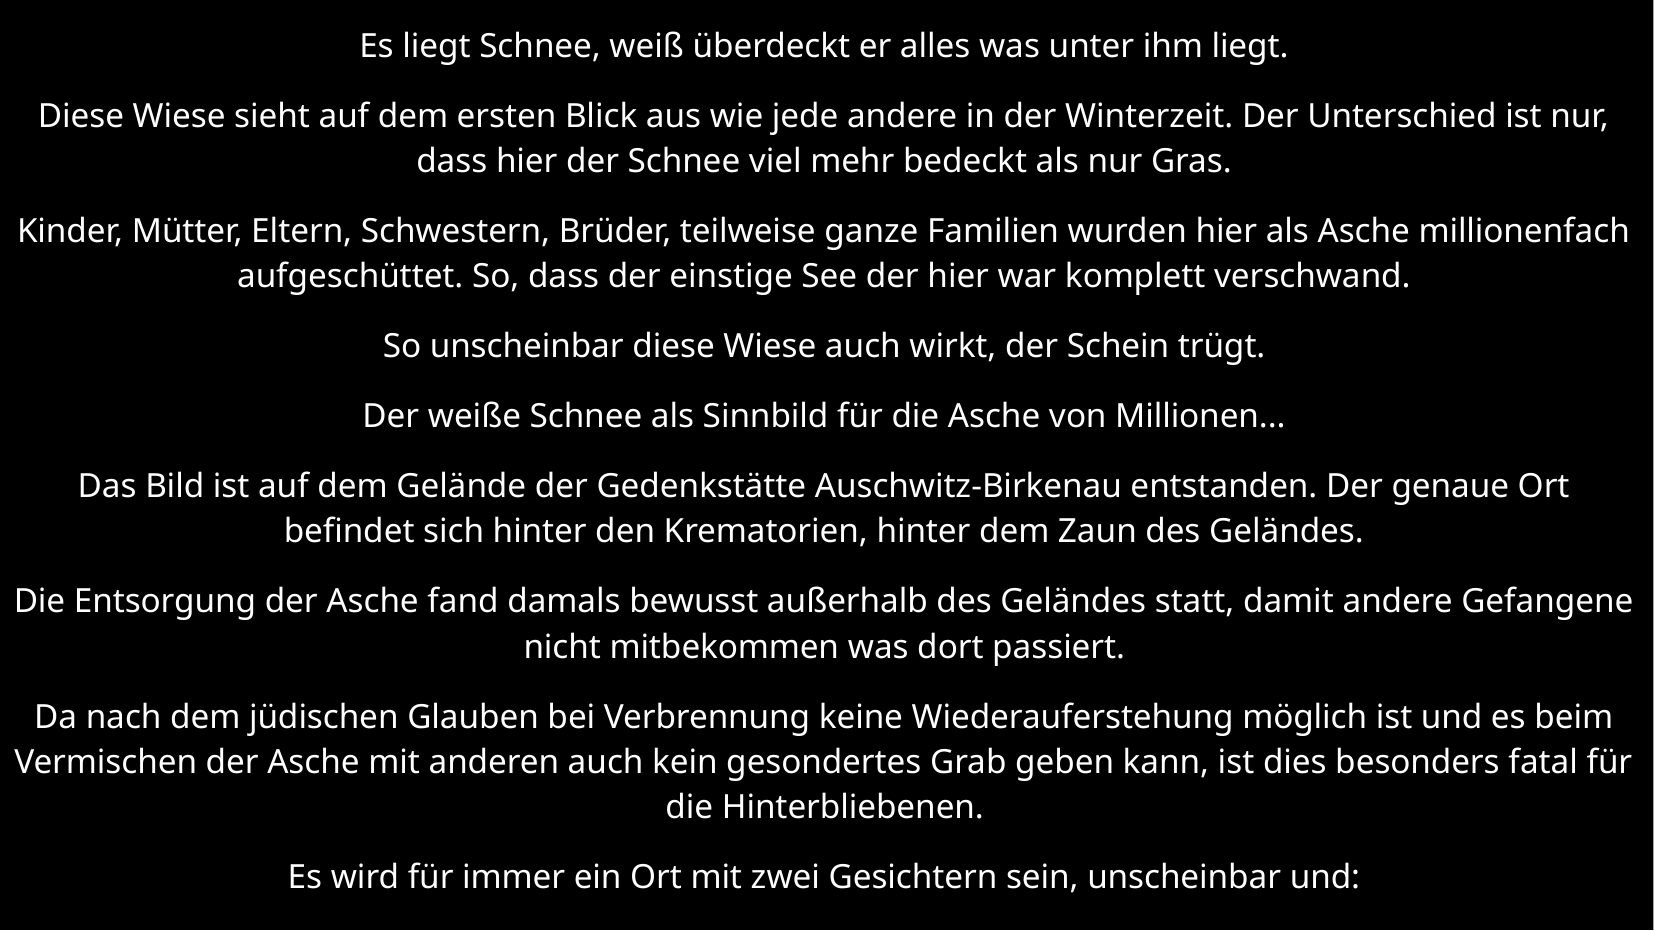

Es liegt Schnee, weiß überdeckt er alles was unter ihm liegt.
Diese Wiese sieht auf dem ersten Blick aus wie jede andere in der Winterzeit. Der Unterschied ist nur, dass hier der Schnee viel mehr bedeckt als nur Gras.
Kinder, Mütter, Eltern, Schwestern, Brüder, teilweise ganze Familien wurden hier als Asche millionenfach aufgeschüttet. So, dass der einstige See der hier war komplett verschwand.
So unscheinbar diese Wiese auch wirkt, der Schein trügt.
Der weiße Schnee als Sinnbild für die Asche von Millionen...
Das Bild ist auf dem Gelände der Gedenkstätte Auschwitz-Birkenau entstanden. Der genaue Ort befindet sich hinter den Krematorien, hinter dem Zaun des Geländes.
Die Entsorgung der Asche fand damals bewusst außerhalb des Geländes statt, damit andere Gefangene nicht mitbekommen was dort passiert.
Da nach dem jüdischen Glauben bei Verbrennung keine Wiederauferstehung möglich ist und es beim Vermischen der Asche mit anderen auch kein gesondertes Grab geben kann, ist dies besonders fatal für die Hinterbliebenen.
Es wird für immer ein Ort mit zwei Gesichtern sein, unscheinbar und:
"Der größte Friedhof der Welt...
...ohne Gräber."